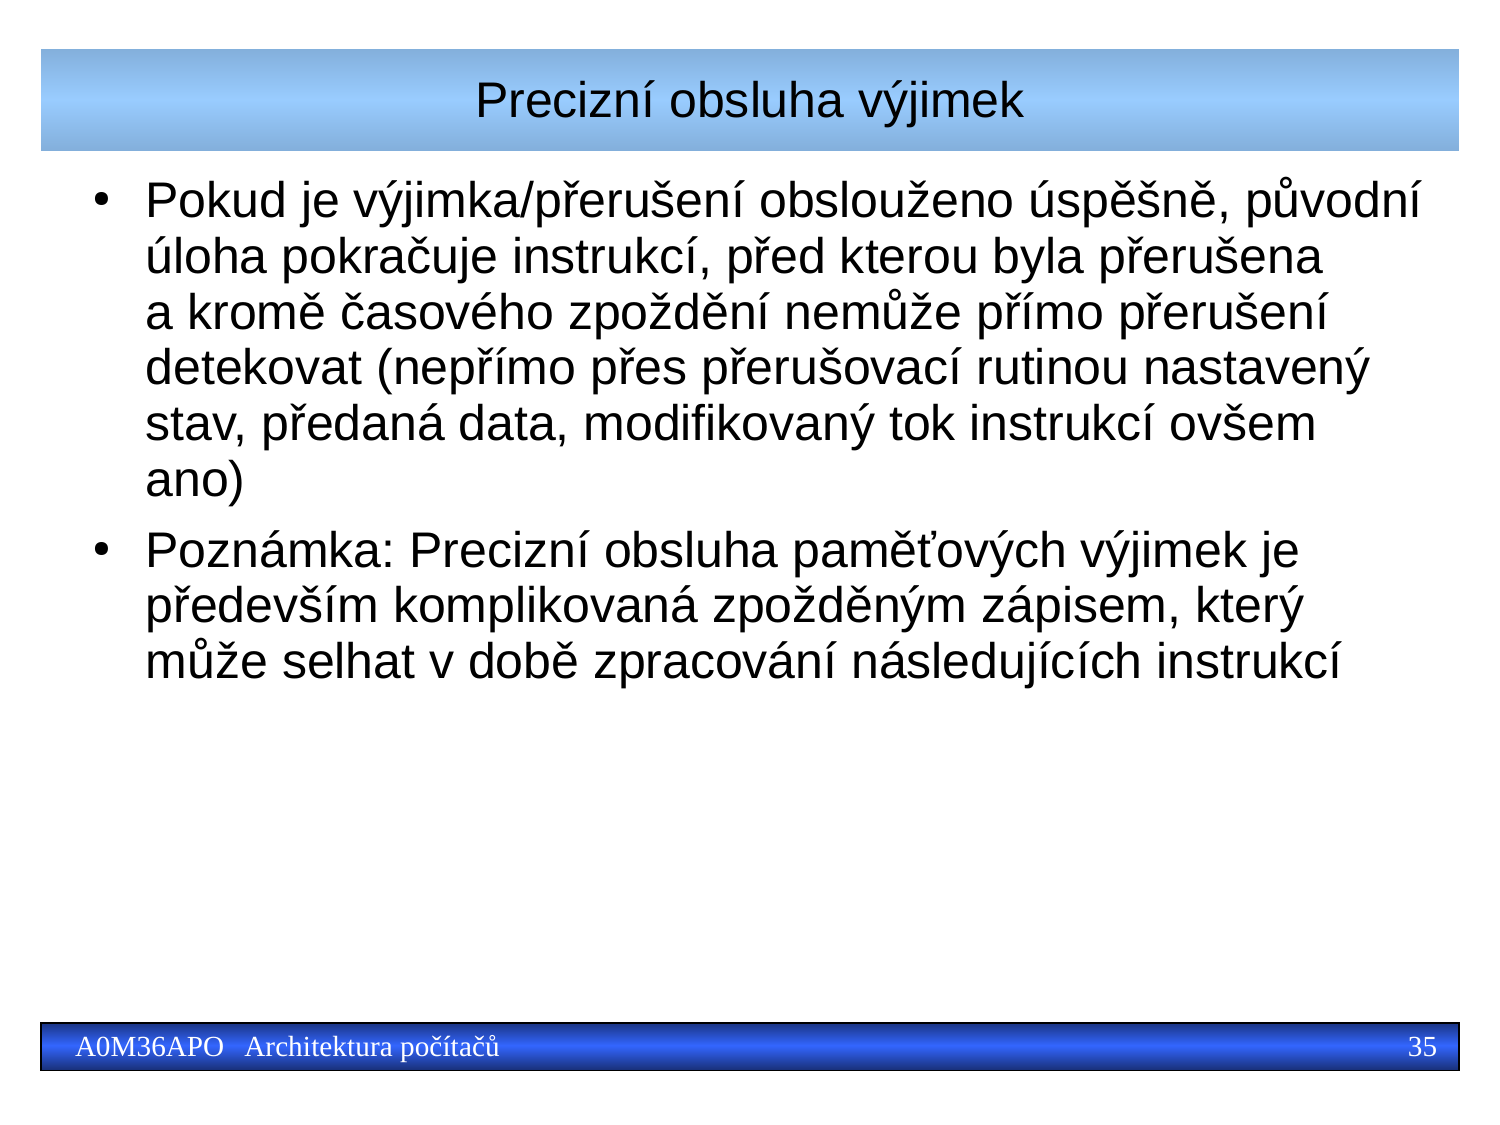

# Precizní obsluha výjimek
Pokud je výjimka/přerušení obslouženo úspěšně, původní úloha pokračuje instrukcí, před kterou byla přerušena a kromě časového zpoždění nemůže přímo přerušení detekovat (nepřímo přes přerušovací rutinou nastavený stav, předaná data, modifikovaný tok instrukcí ovšem ano)
Poznámka: Precizní obsluha paměťových výjimek je především komplikovaná zpožděným zápisem, který může selhat v době zpracování následujících instrukcí
A0M36APO Architektura počítačů
35